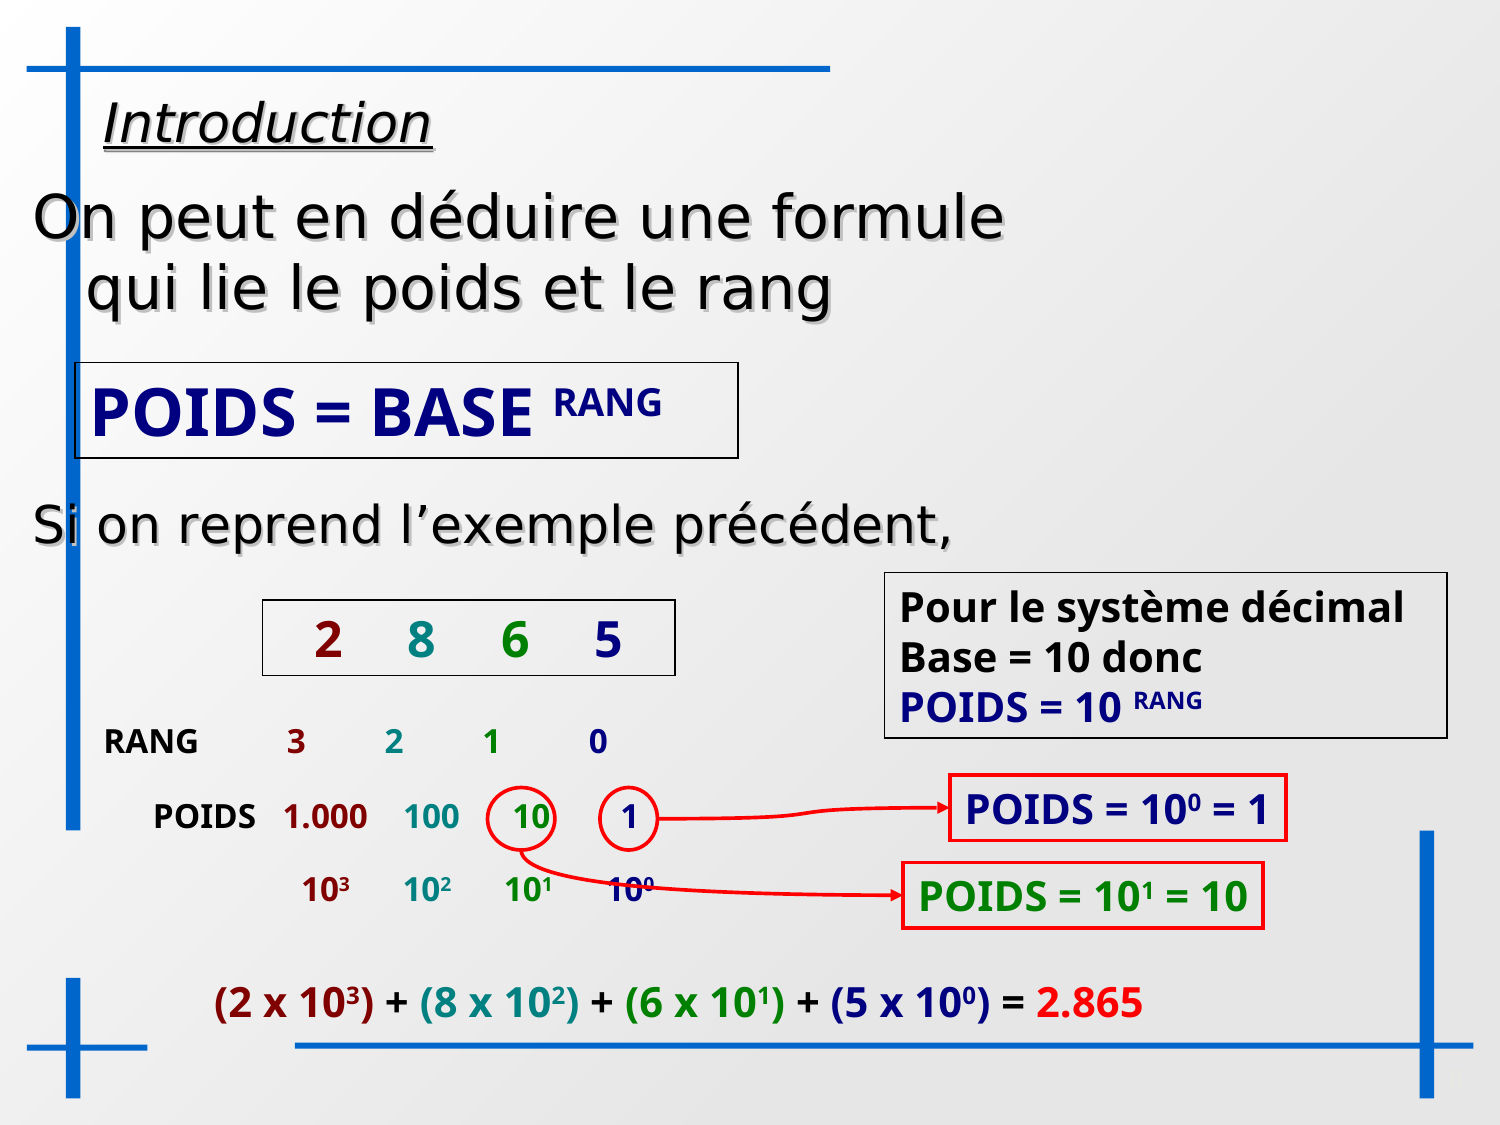

# Introduction
On peut en déduire une formule
qui lie le poids et le rang
Si on reprend l’exemple précédent,
POIDS = BASE RANG
Pour le système décimal
Base = 10 donc
POIDS = 10 RANG
2 8 6 5
RANG 3 2 1 0
POIDS = 100 = 1
POIDS 1.000 100 10 1
POIDS = 101 = 10
103 102 101 100
(2 x 103) + (8 x 102) + (6 x 101) + (5 x 100) = 2.865